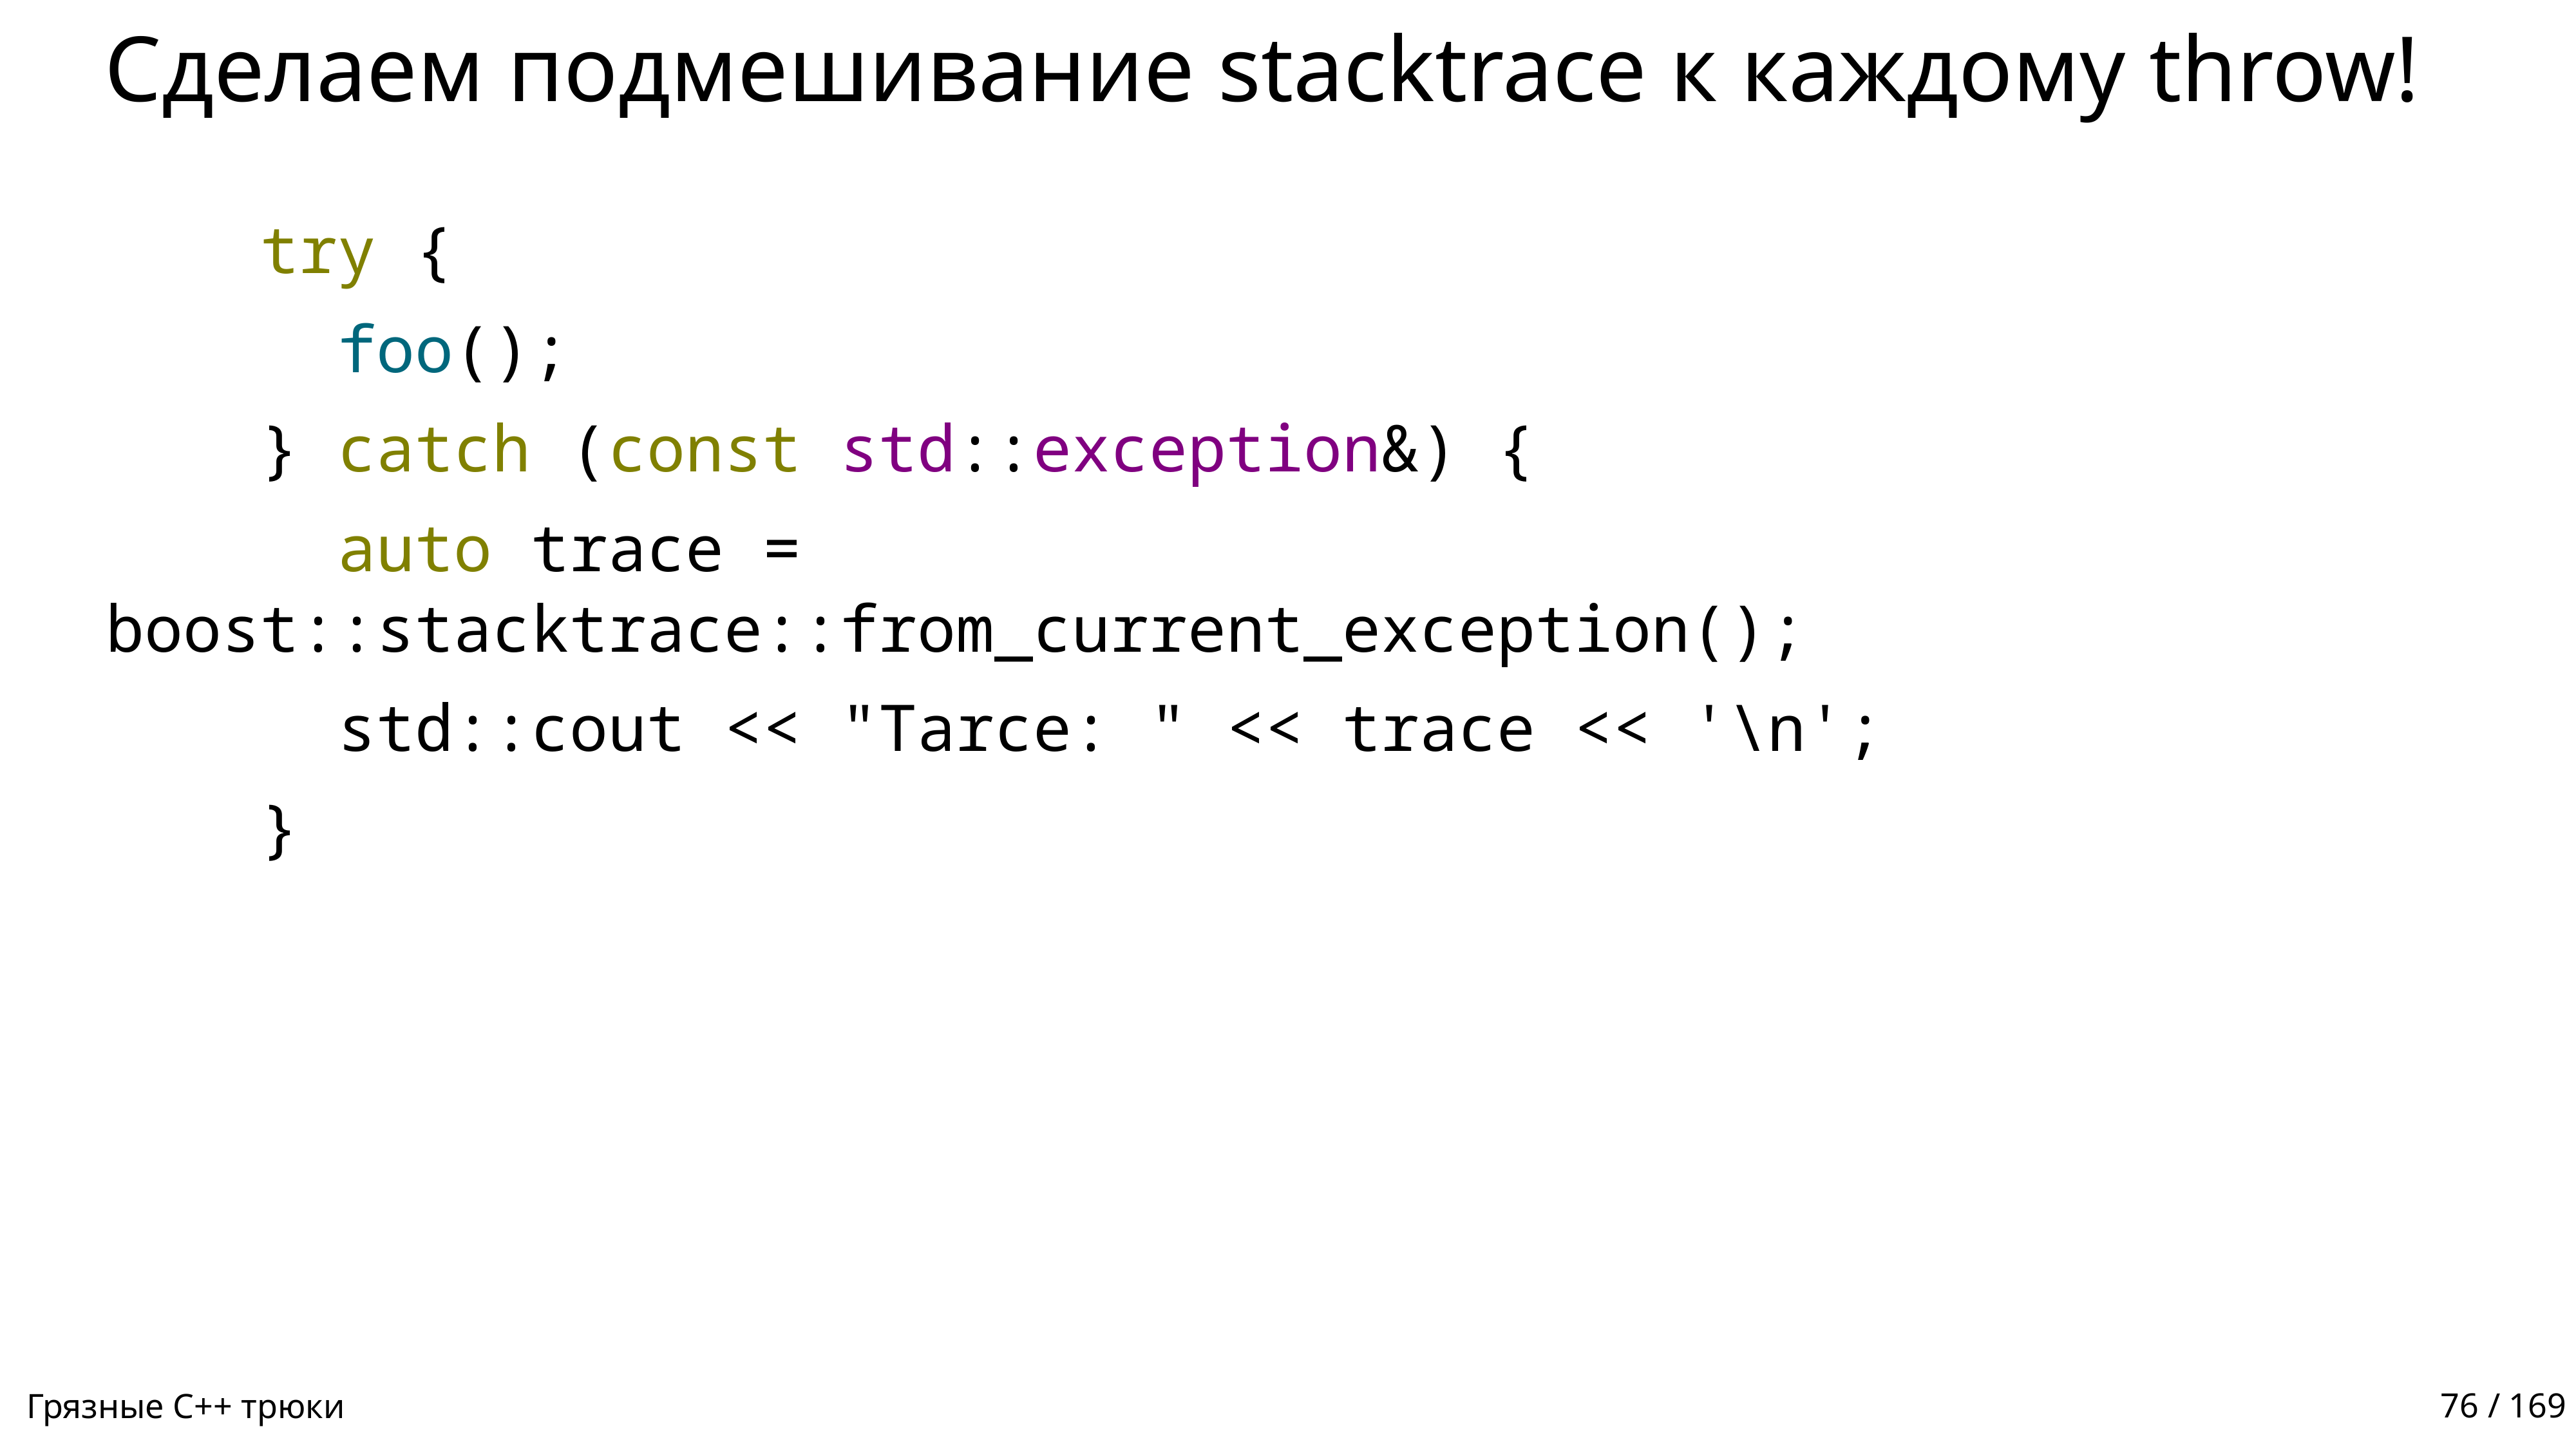

Сделаем подмешивание stacktrace к каждому throw!
# try {
 foo();
 } catch (const std::exception&) {
 auto trace = boost::stacktrace::from_current_exception();
 std::cout << "Tarce: " << trace << '\n';
 }
Грязные C++ трюки